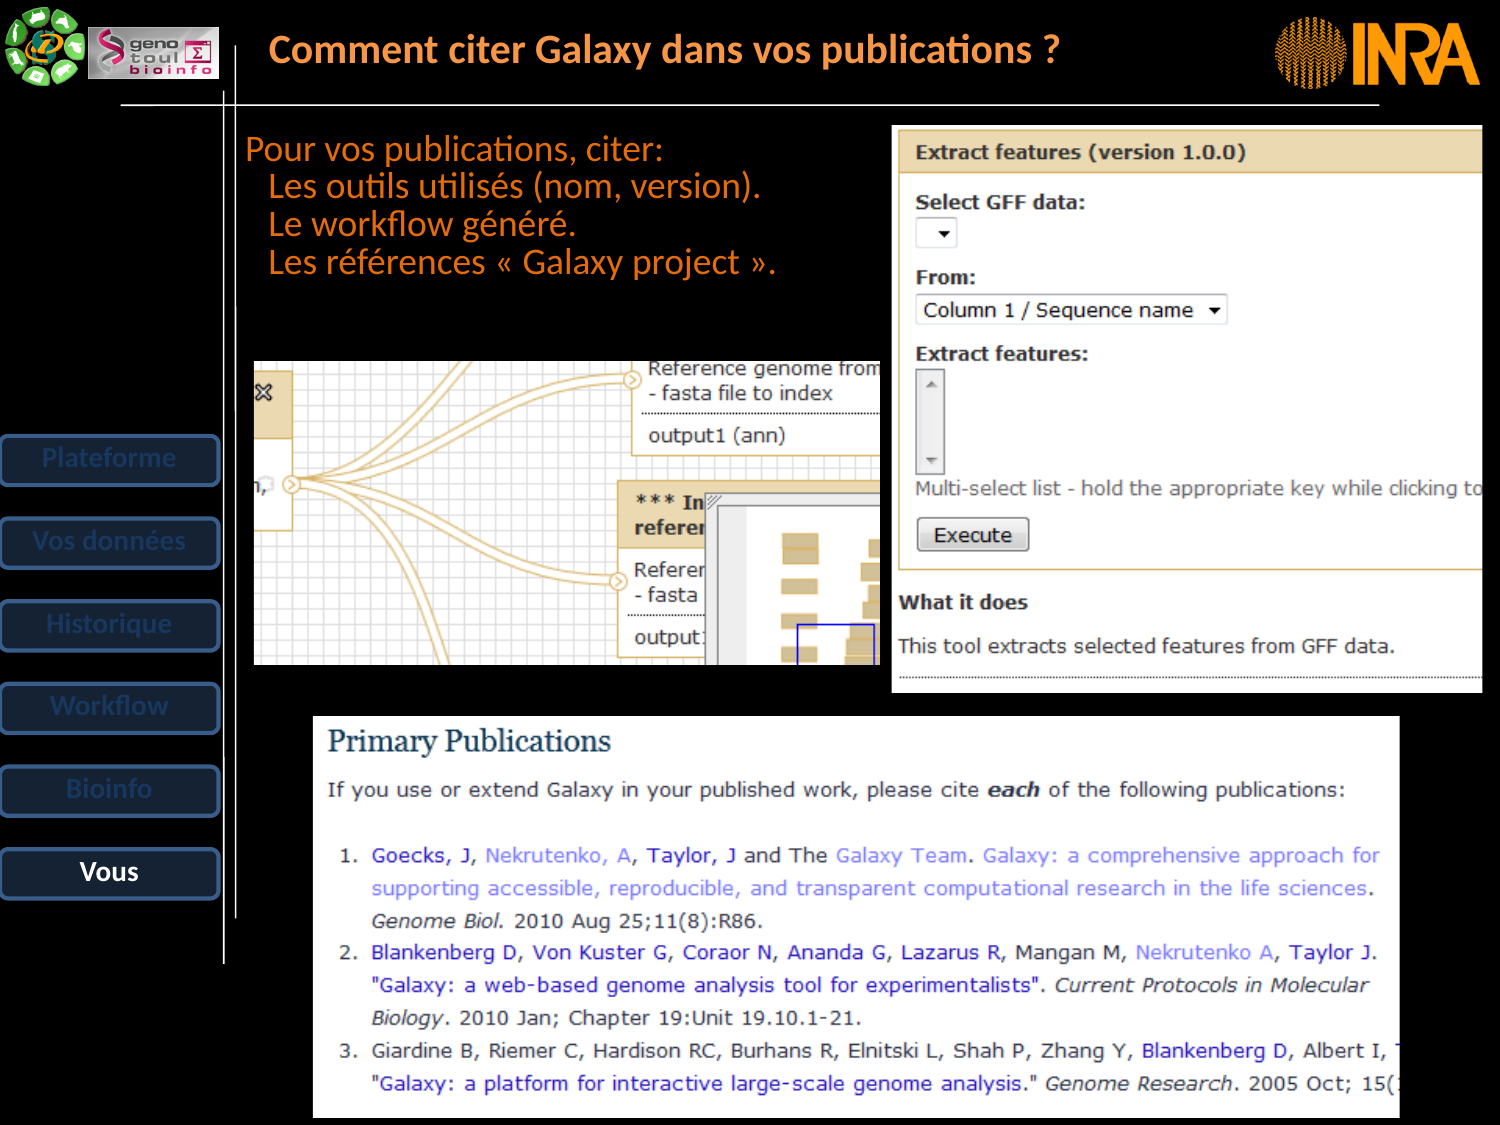

Comment citer Galaxy dans vos publications ?
Pour vos publications, citer:
Les outils utilisés (nom, version).
Le workflow généré.
Les références « Galaxy project ».
Plateforme
Vos données
Historique
Workflow
Bioinfo
Vous